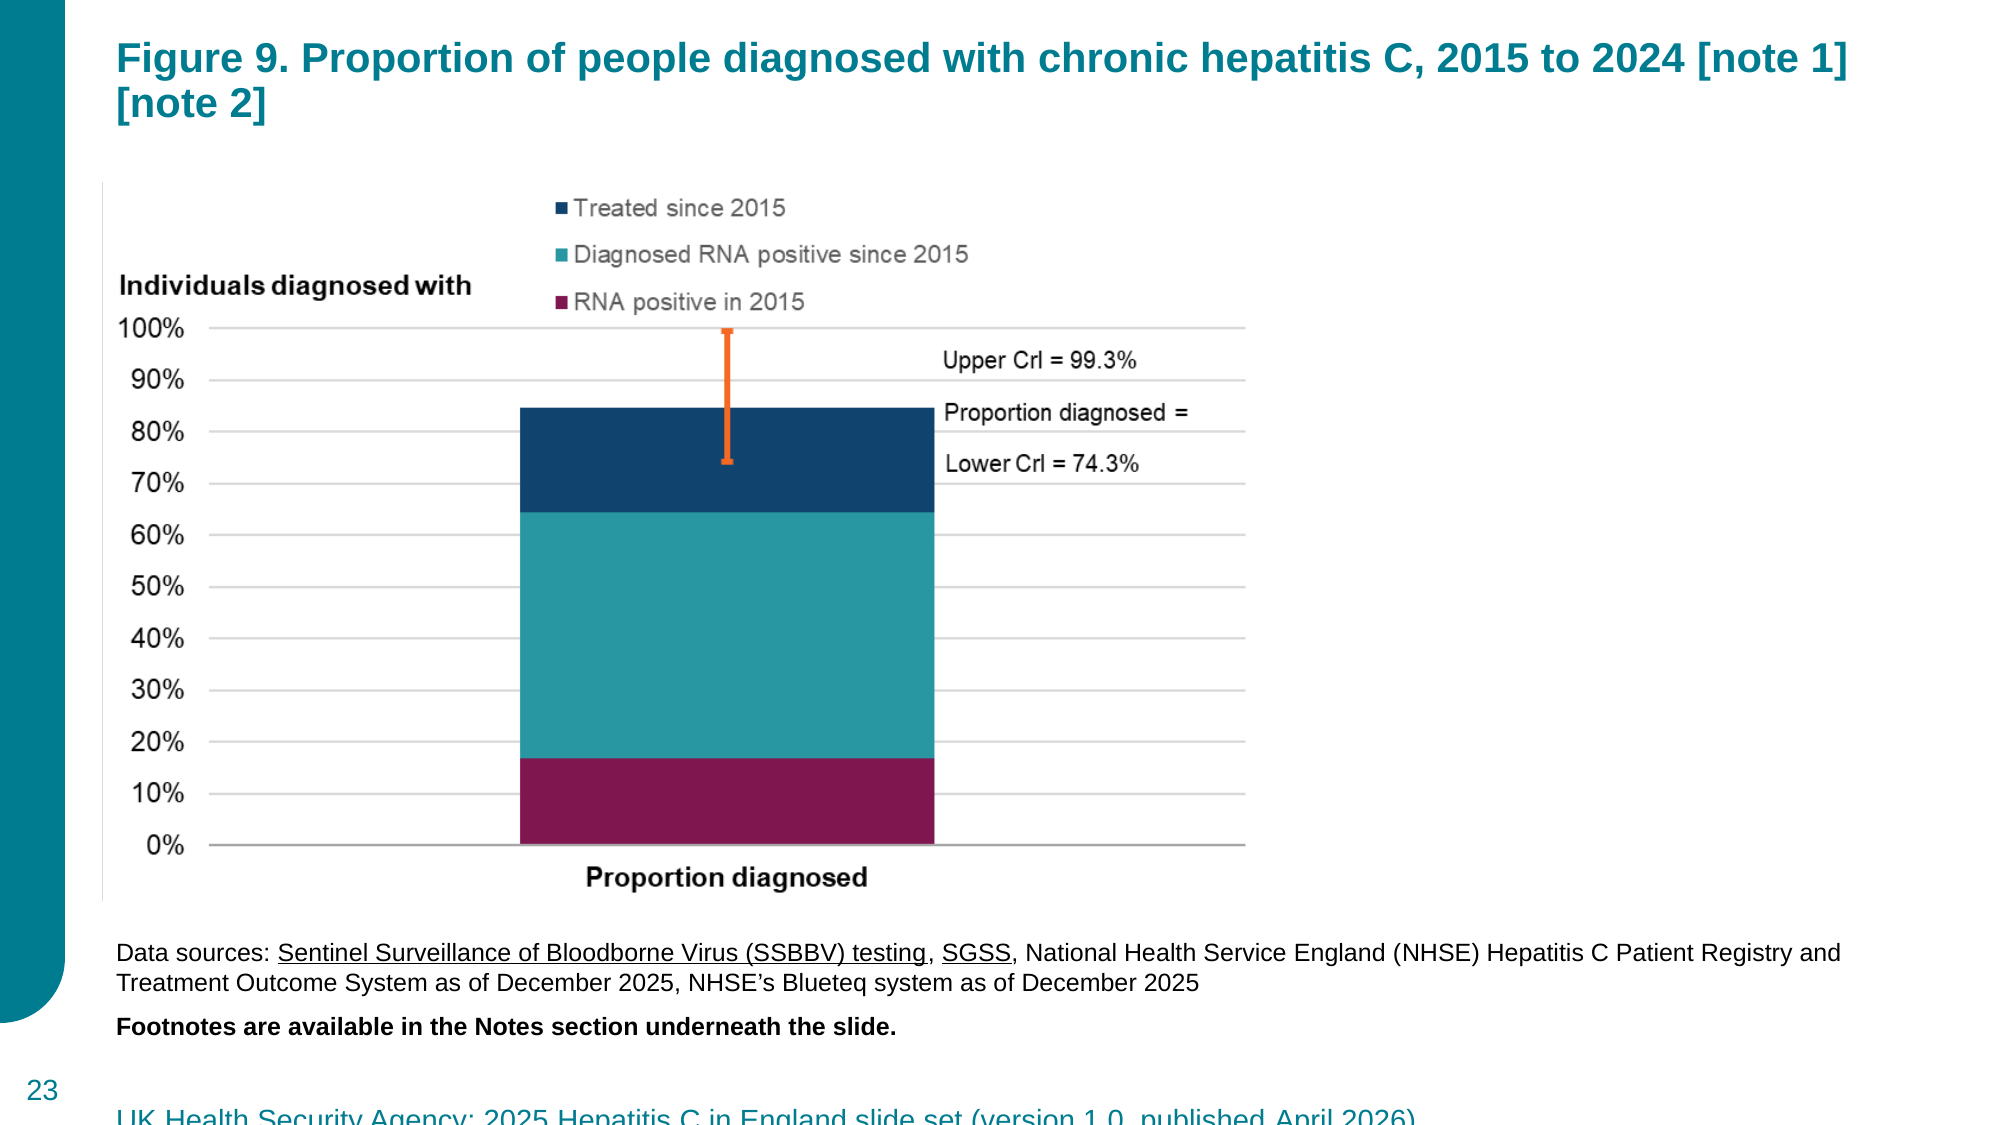

# Figure 9. Proportion of people diagnosed with chronic hepatitis C, 2015 to 2024 [note 1][note 2]
Data sources: Sentinel Surveillance of Bloodborne Virus (SSBBV) testing, SGSS, National Health Service England (NHSE) Hepatitis C Patient Registry and Treatment Outcome System as of December 2025, NHSE’s Blueteq system as of December 2025
Footnotes are available in the Notes section underneath the slide.
23
UK Health Security Agency: 2025 Hepatitis C in England slide set (version 1.0, published April 2026)